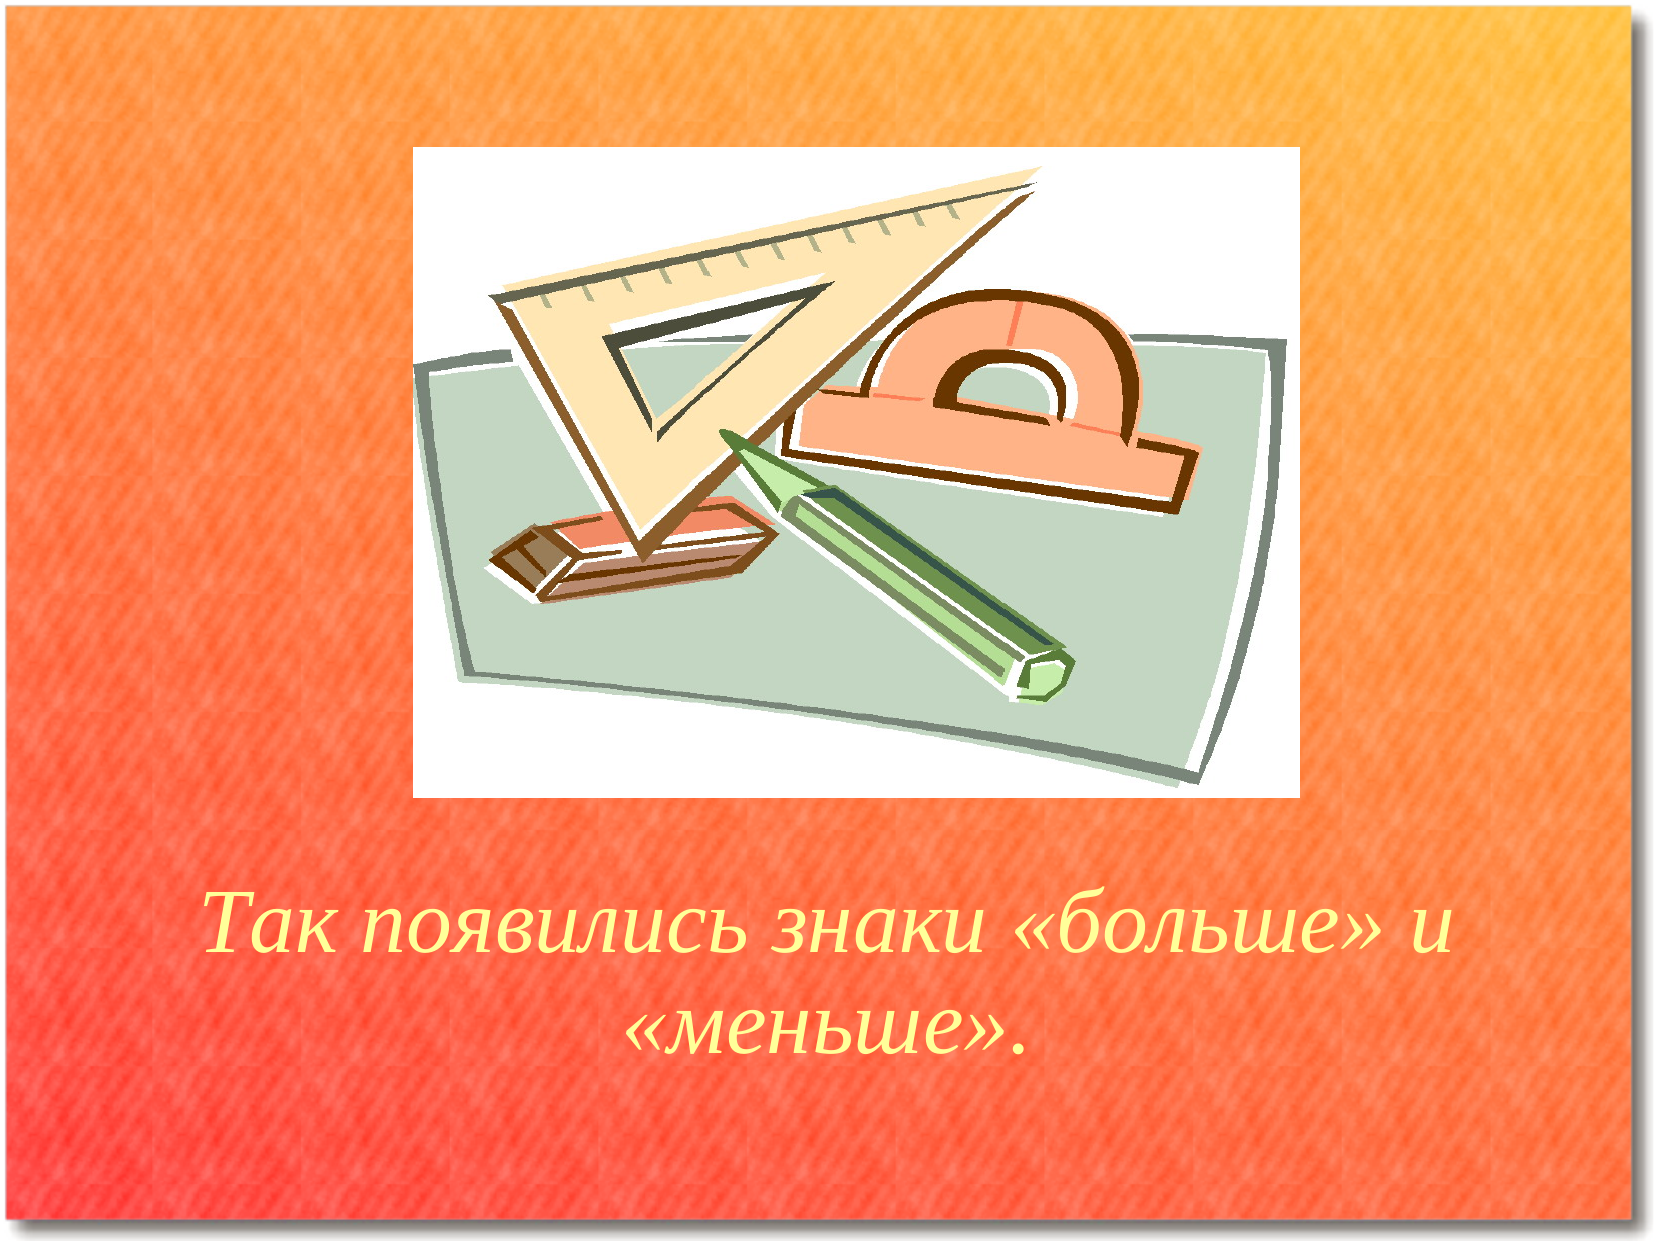

# Так появились знаки «больше» и «меньше».